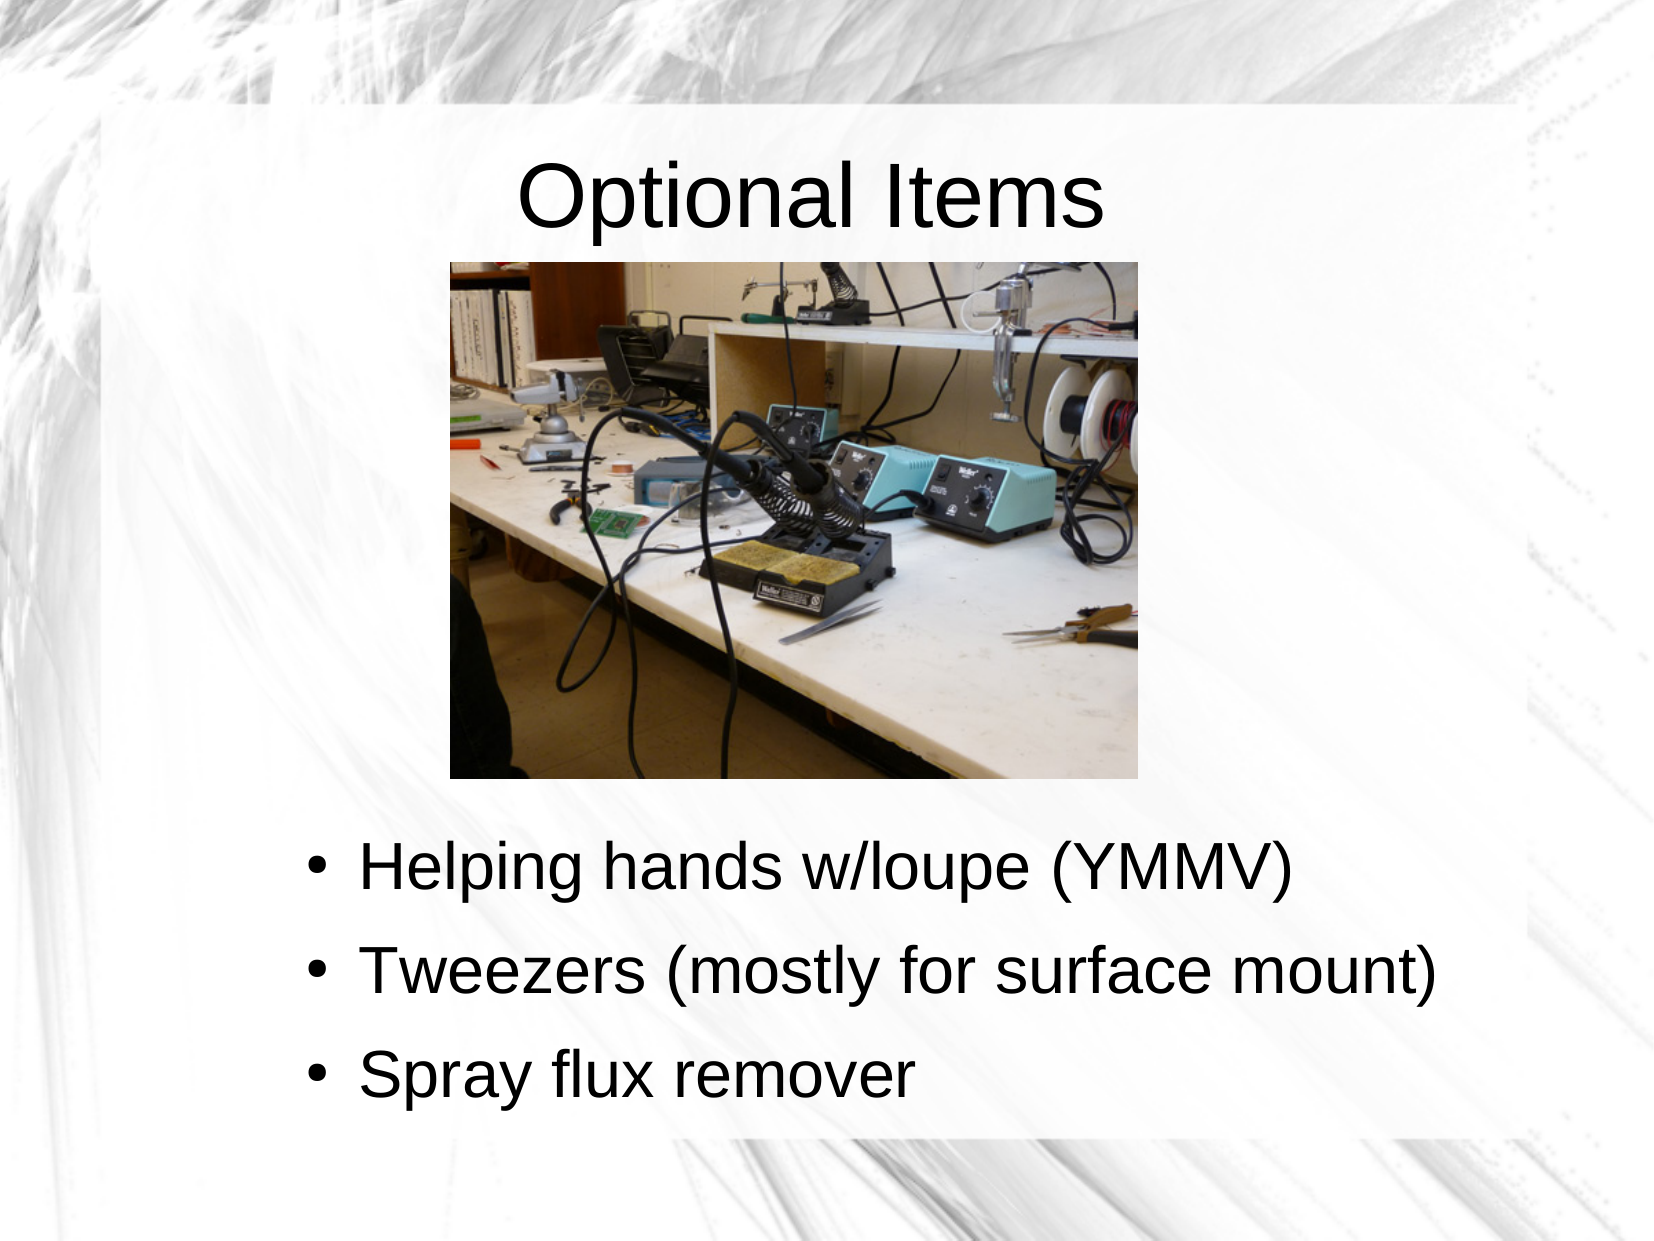

# Optional Items
Helping hands w/loupe (YMMV)
Tweezers (mostly for surface mount)
Spray flux remover